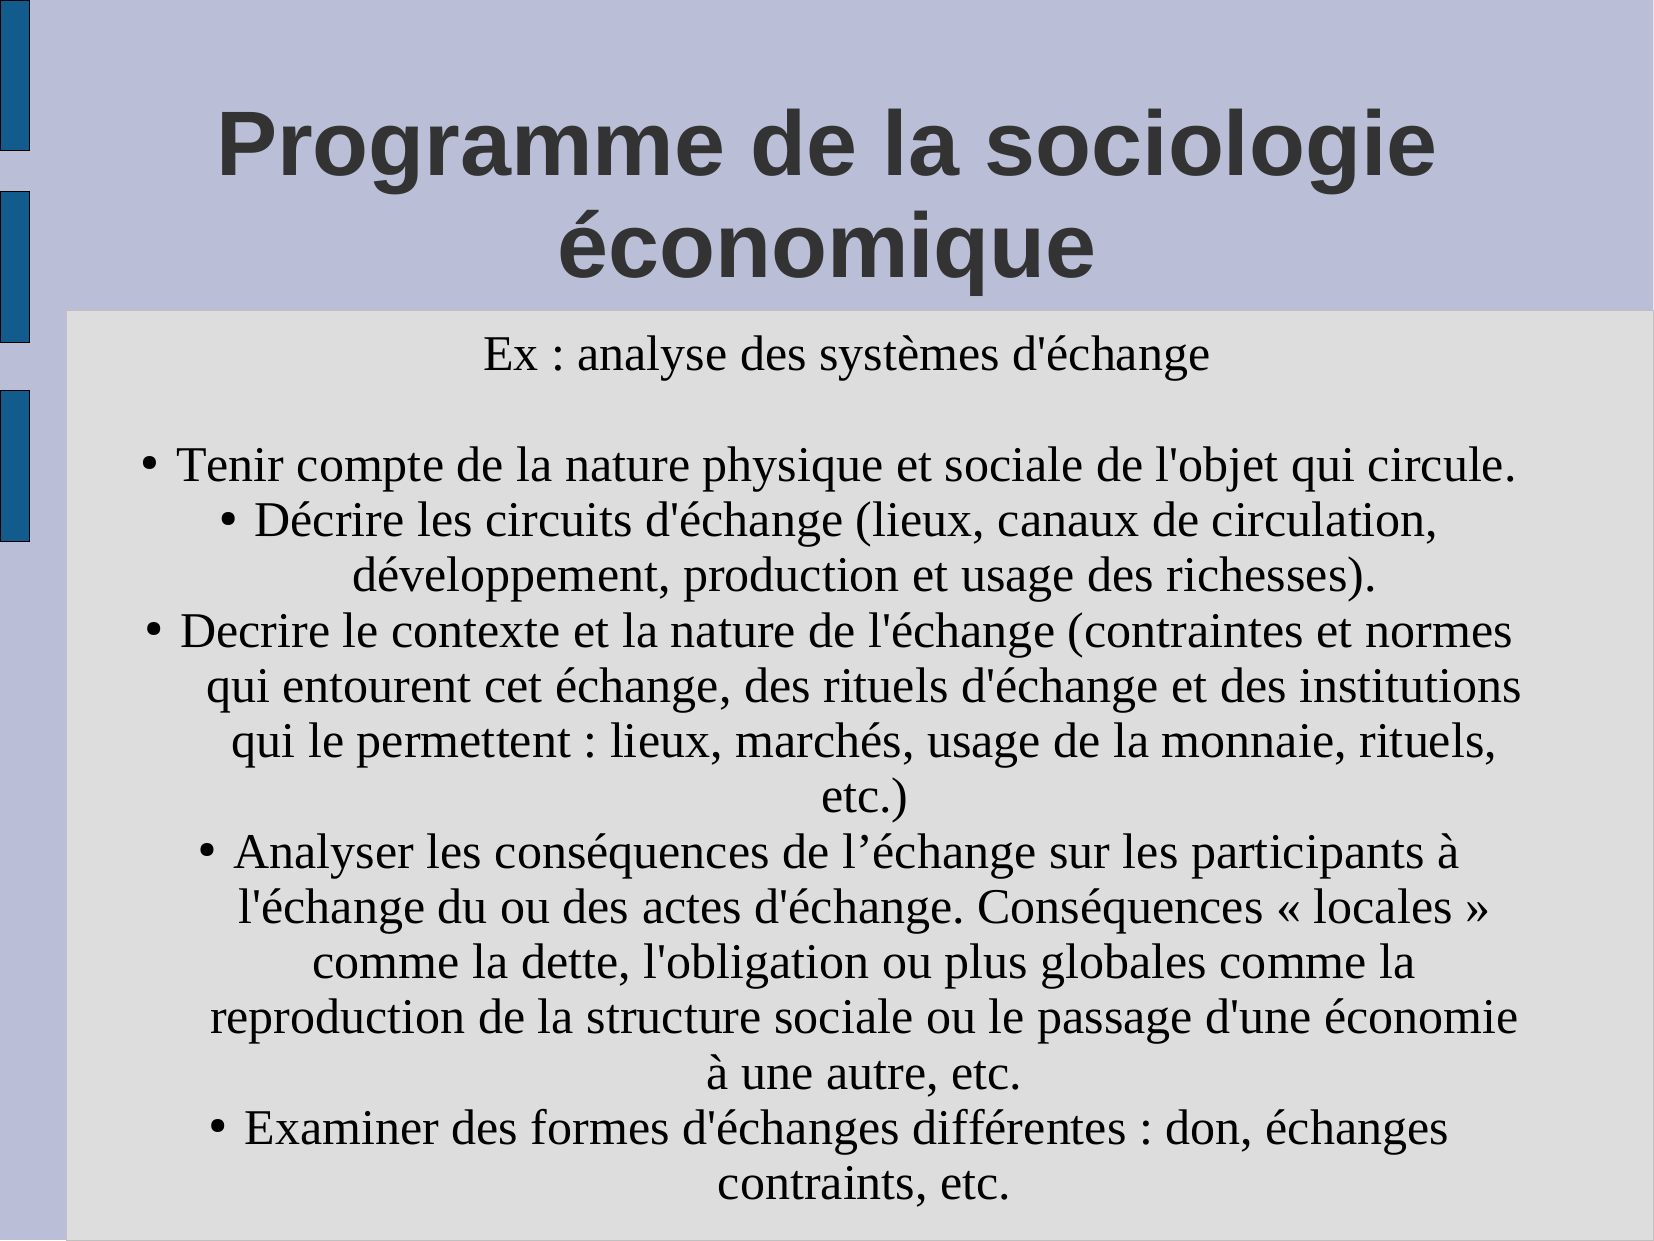

# Programme de la sociologie économique
Ex : analyse des systèmes d'échange
Tenir compte de la nature physique et sociale de l'objet qui circule.
Décrire les circuits d'échange (lieux, canaux de circulation, développement, production et usage des richesses).
Decrire le contexte et la nature de l'échange (contraintes et normes qui entourent cet échange, des rituels d'échange et des institutions qui le permettent : lieux, marchés, usage de la monnaie, rituels, etc.)
Analyser les conséquences de l’échange sur les participants à l'échange du ou des actes d'échange. Conséquences « locales » comme la dette, l'obligation ou plus globales comme la reproduction de la structure sociale ou le passage d'une économie à une autre, etc.
Examiner des formes d'échanges différentes : don, échanges contraints, etc.